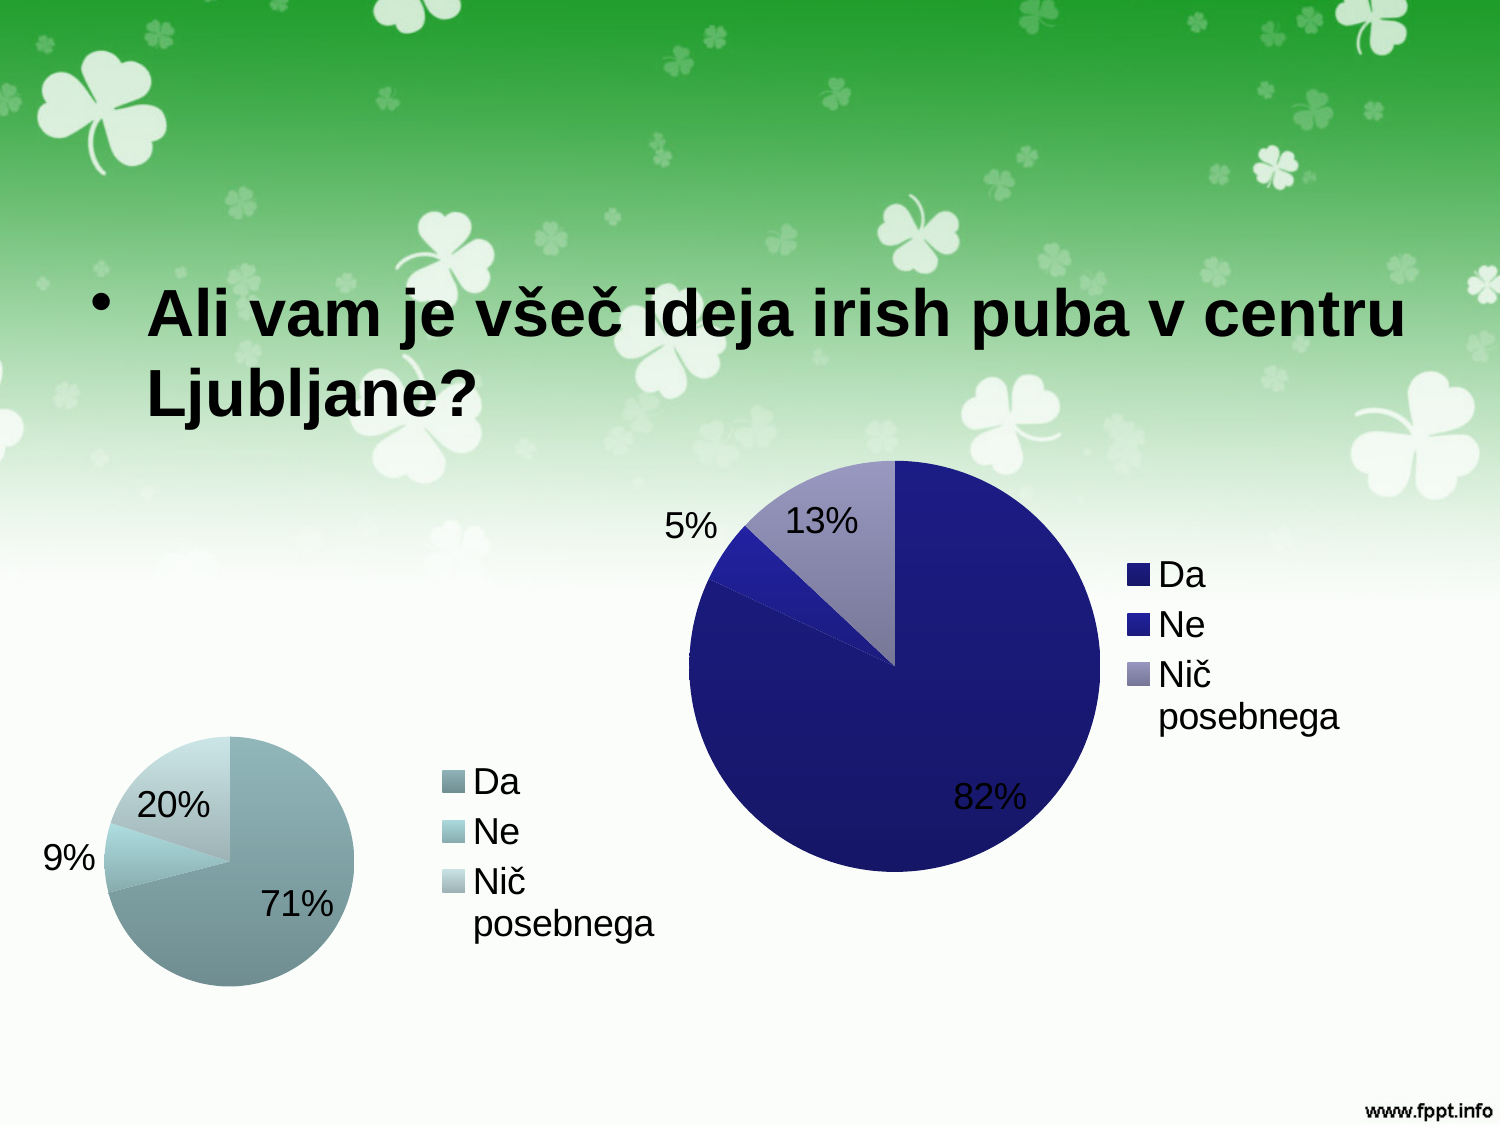

#
Ali vam je všeč ideja irish puba v centru Ljubljane?
### Chart
| Category | |
|---|---|
| Da | 0.820000000000001 |
| Ne | 0.05 |
| Nič posebnega | 0.13 |
### Chart
| Category | |
|---|---|
| Da | 0.710000000000001 |
| Ne | 0.09 |
| Nič posebnega | 0.2 |